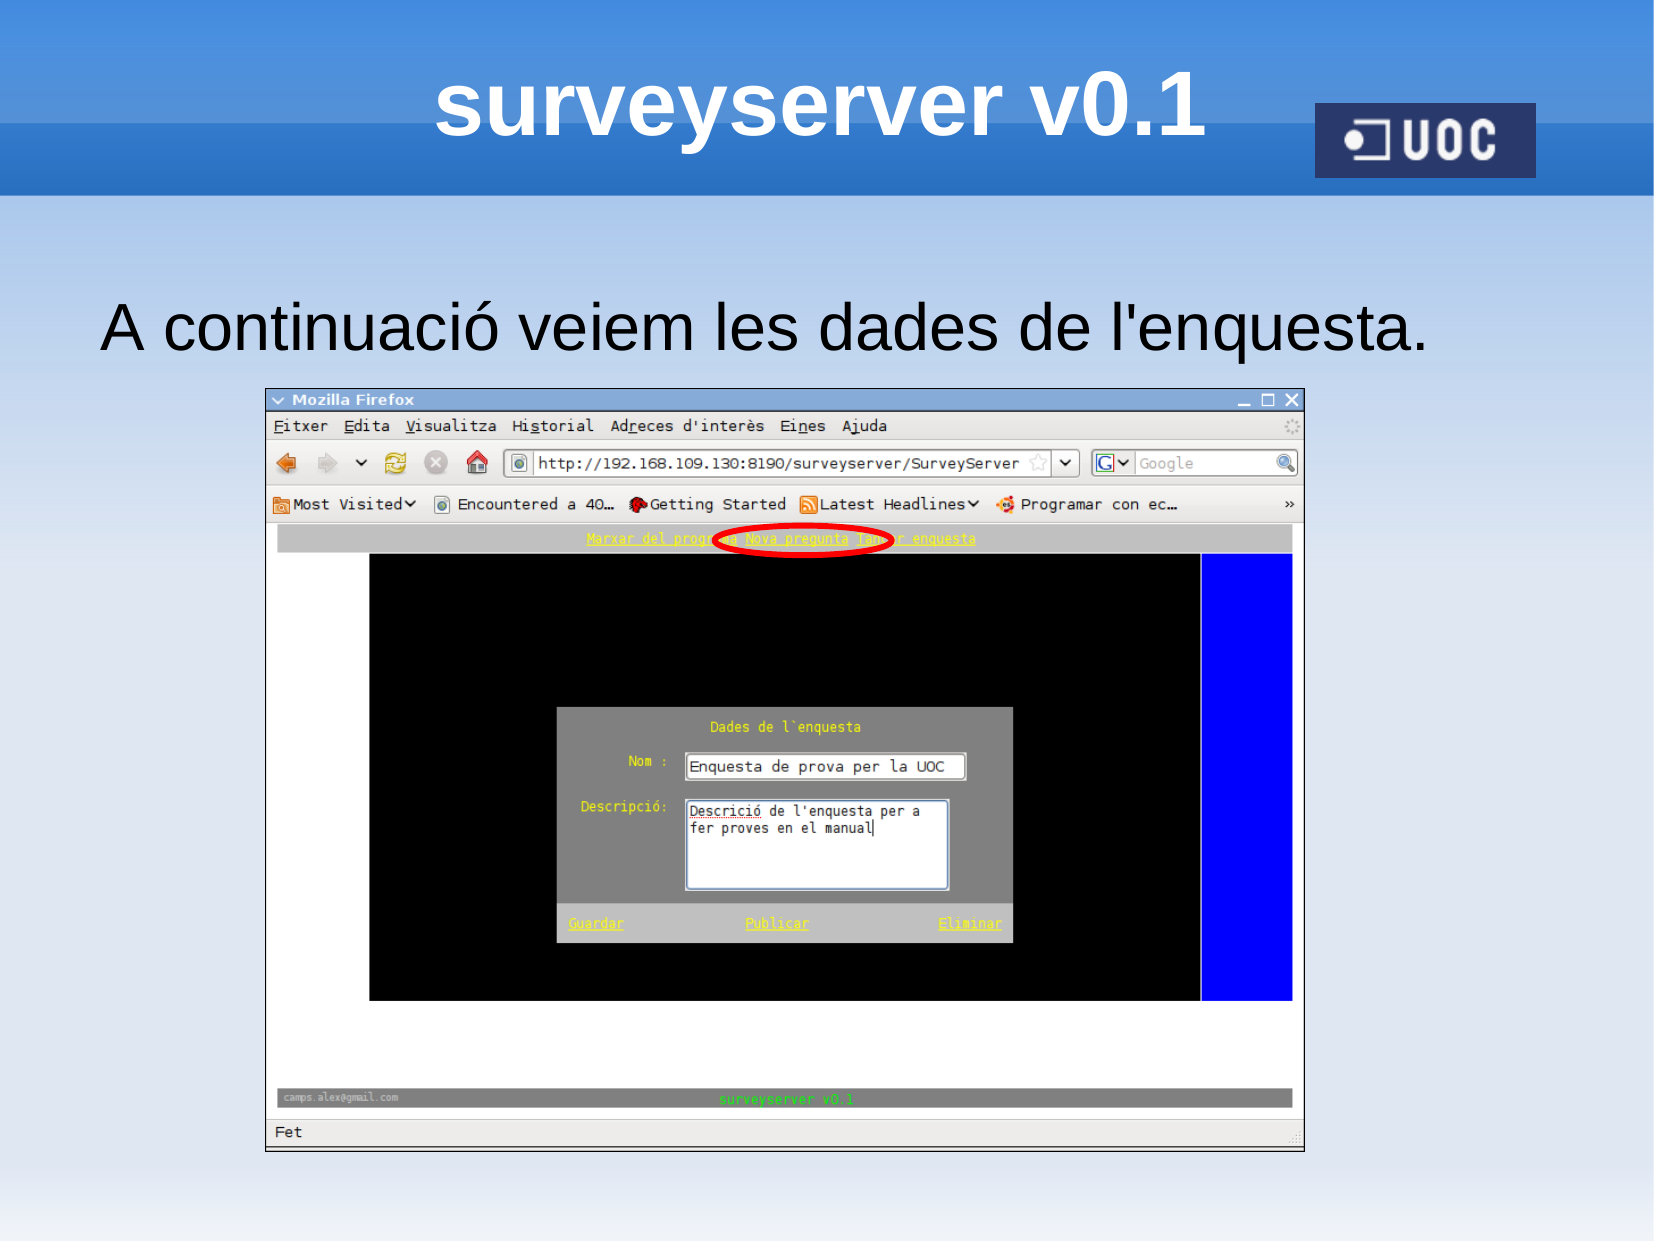

# surveyserver v0.1
A continuació veiem les dades de l'enquesta.